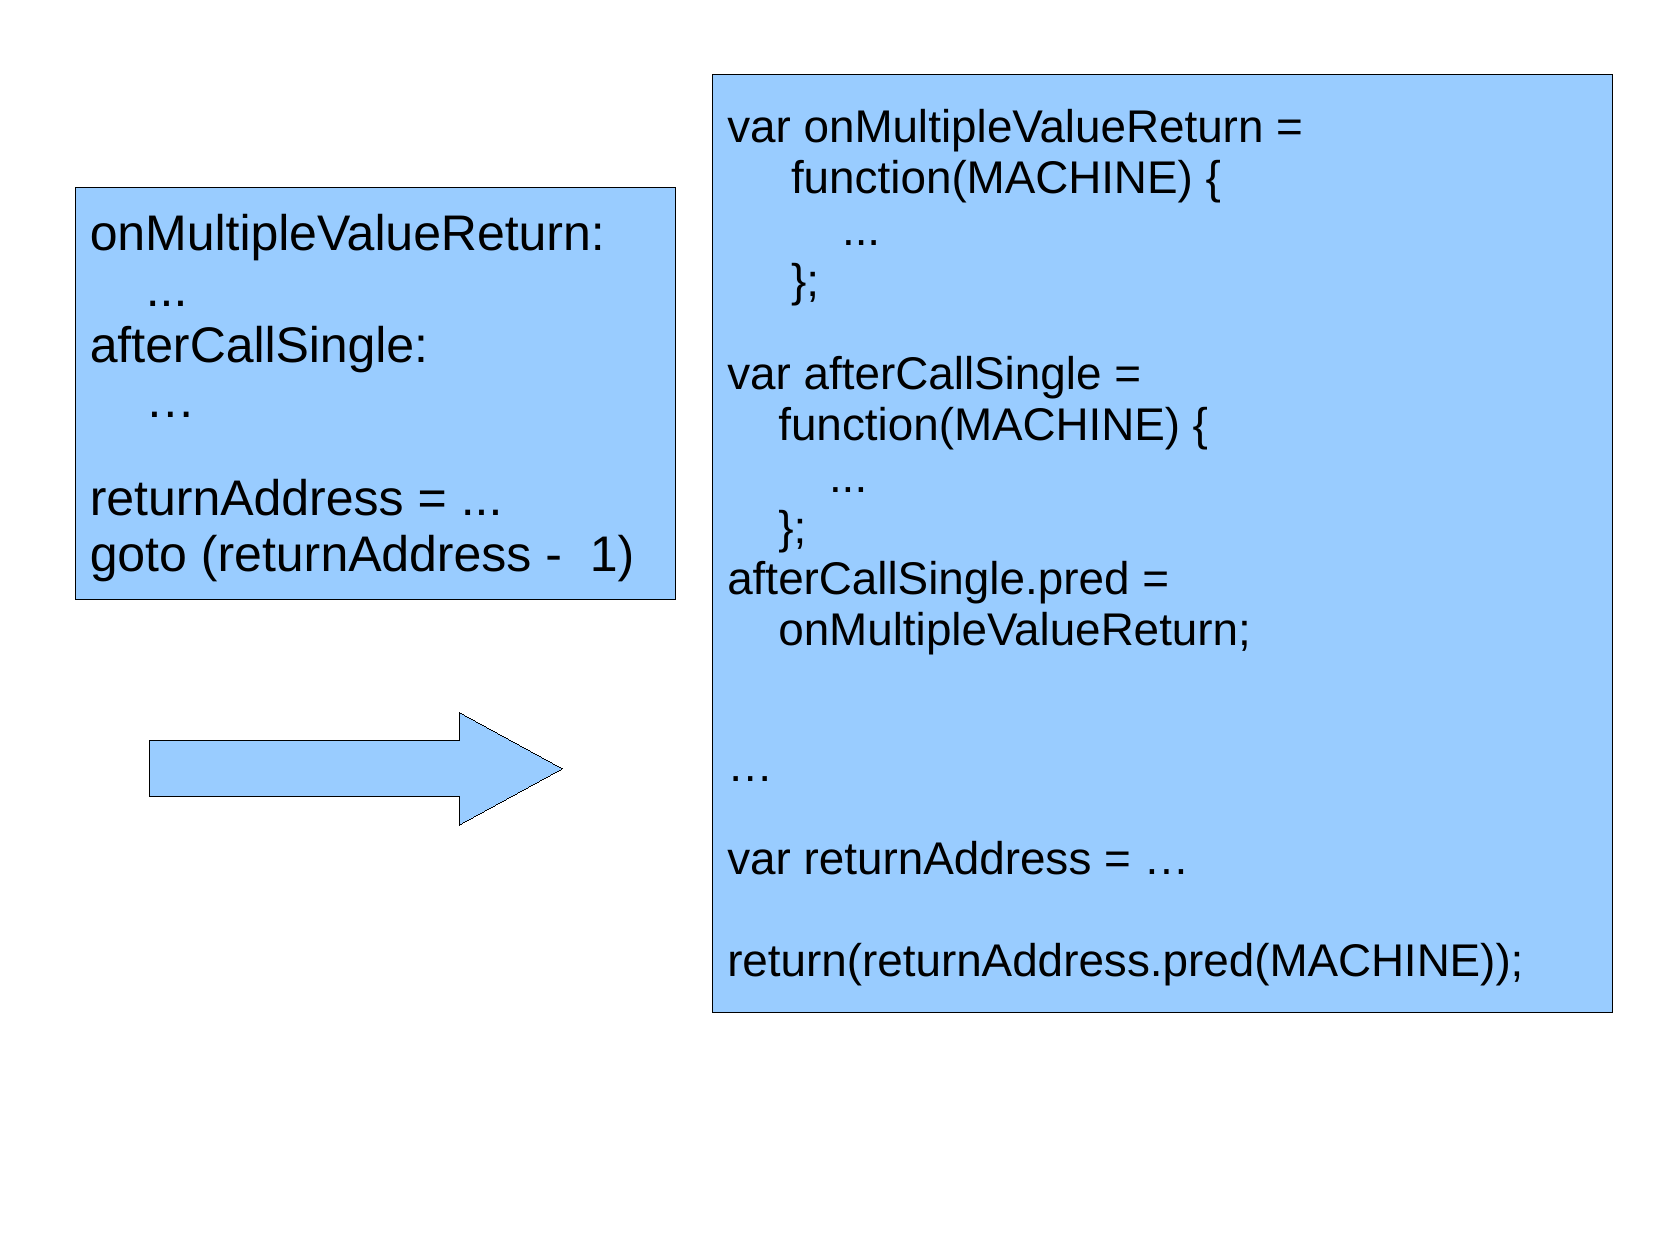

var onMultipleValueReturn =
 function(MACHINE) {
 ...
 };
var afterCallSingle =
 function(MACHINE) {
 ...
 };
afterCallSingle.pred =
 onMultipleValueReturn;
…
var returnAddress = …
return(returnAddress.pred(MACHINE));
onMultipleValueReturn:
 ...
afterCallSingle:
 …
returnAddress = ...
goto (returnAddress - 1)